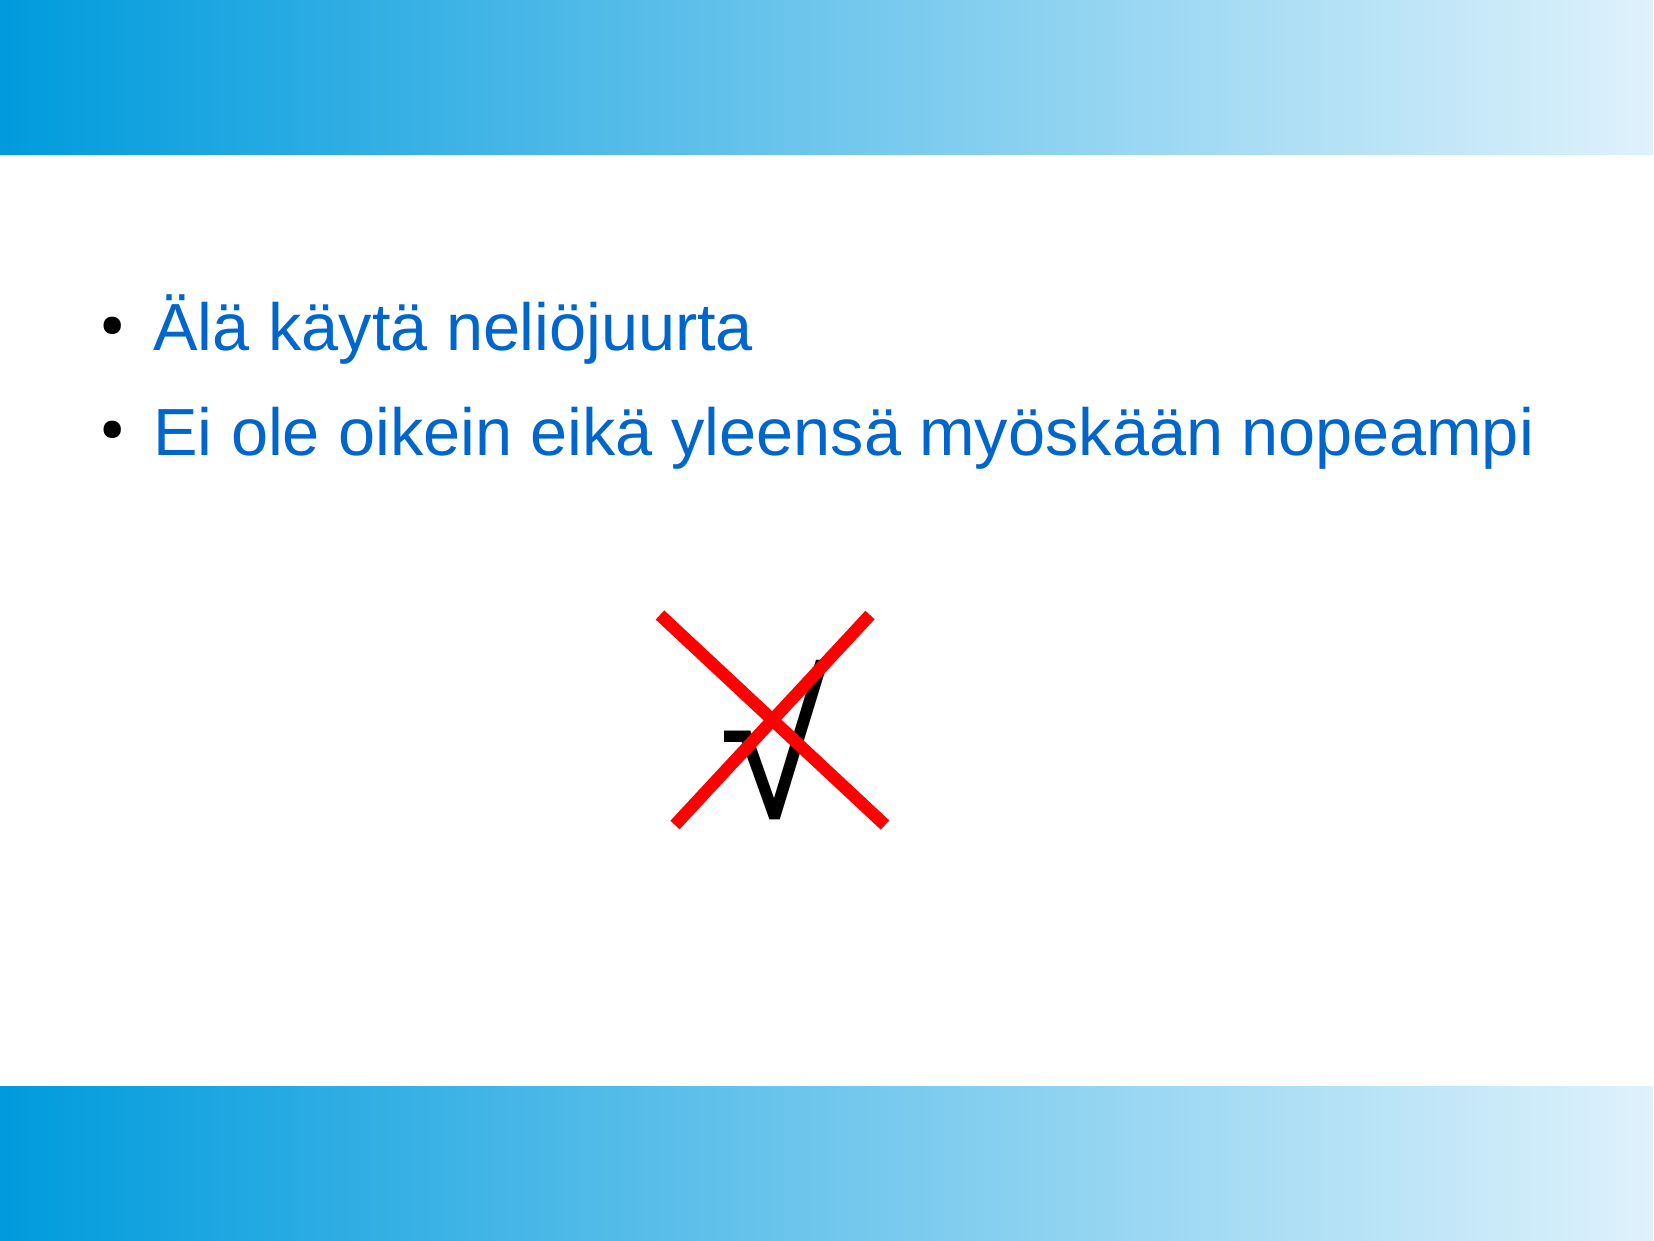

#
Älä käytä neliöjuurta
Ei ole oikein eikä yleensä myöskään nopeampi
√